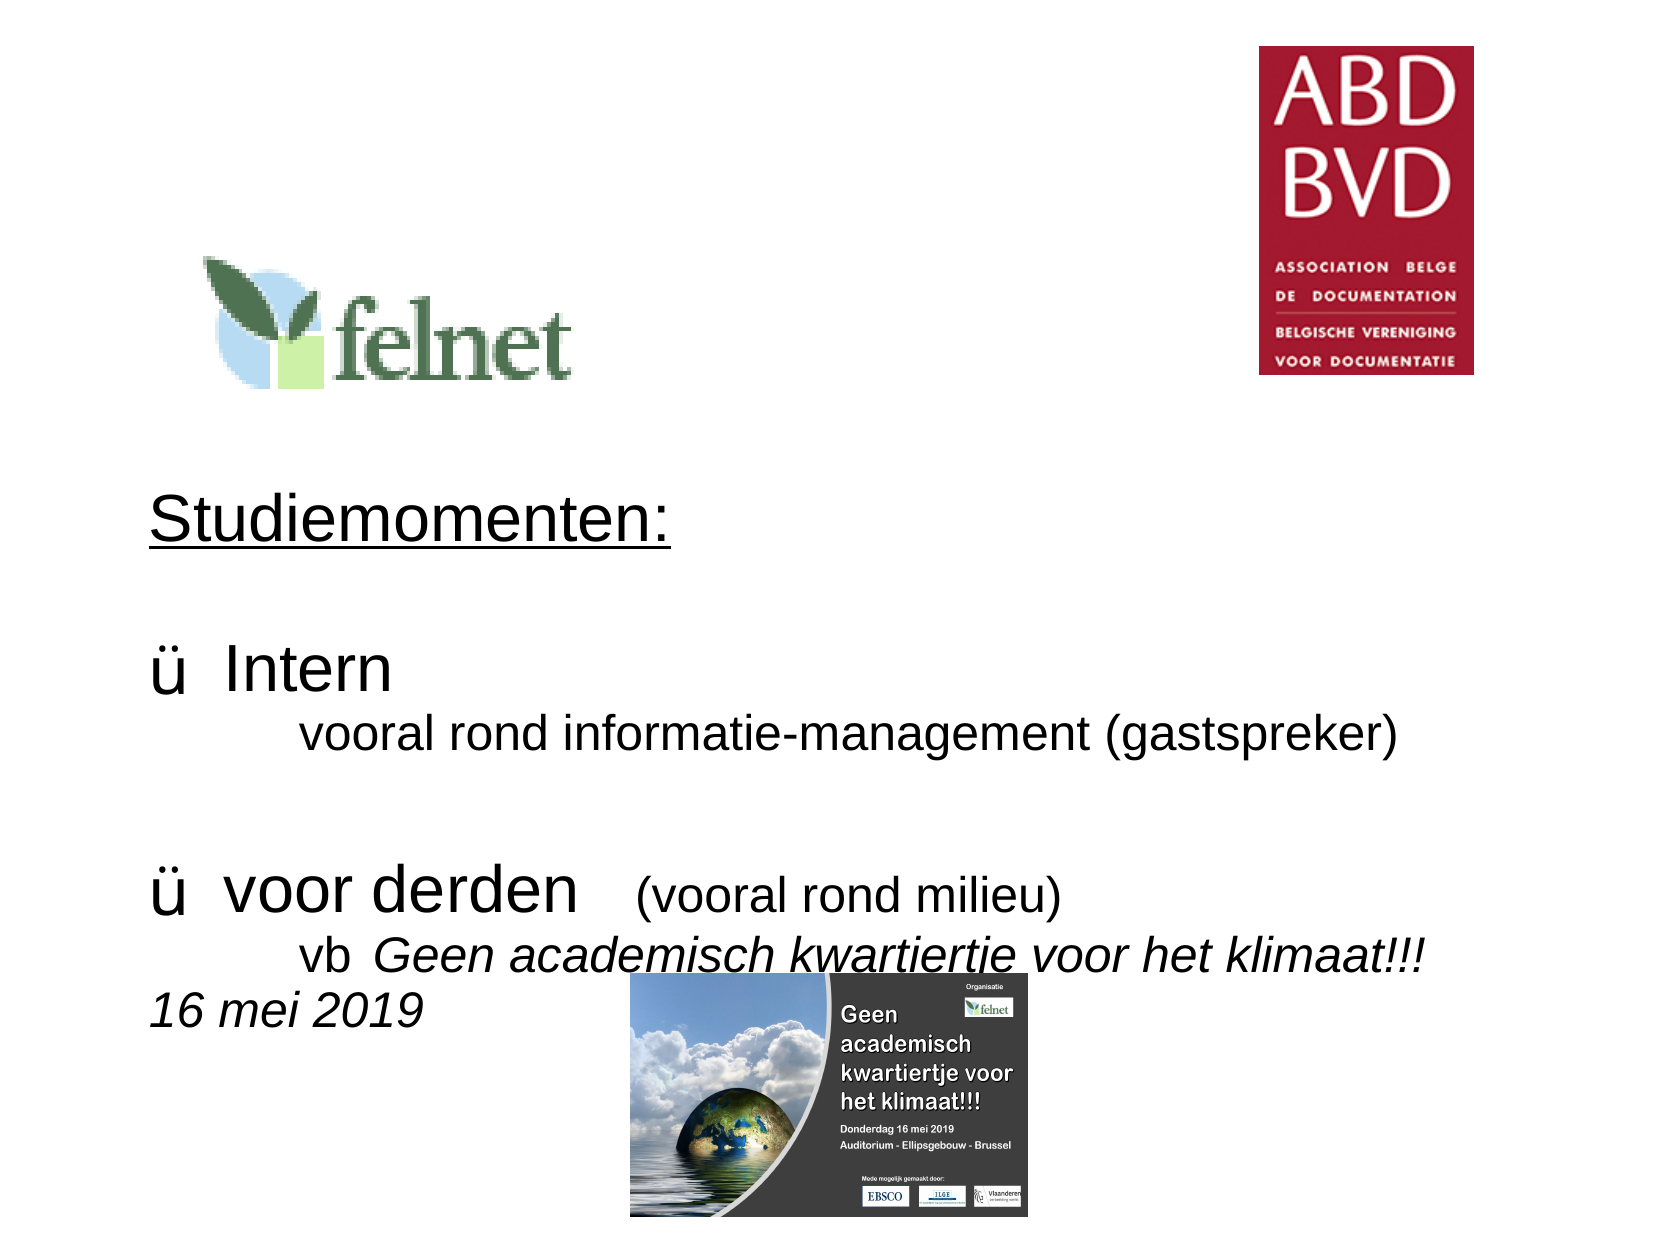

#
Studiemomenten:
Intern
vooral rond informatie-management (gastspreker)
voor derden (vooral rond milieu)
vb	Geen academisch kwartiertje voor het klimaat!!!
16 mei 2019